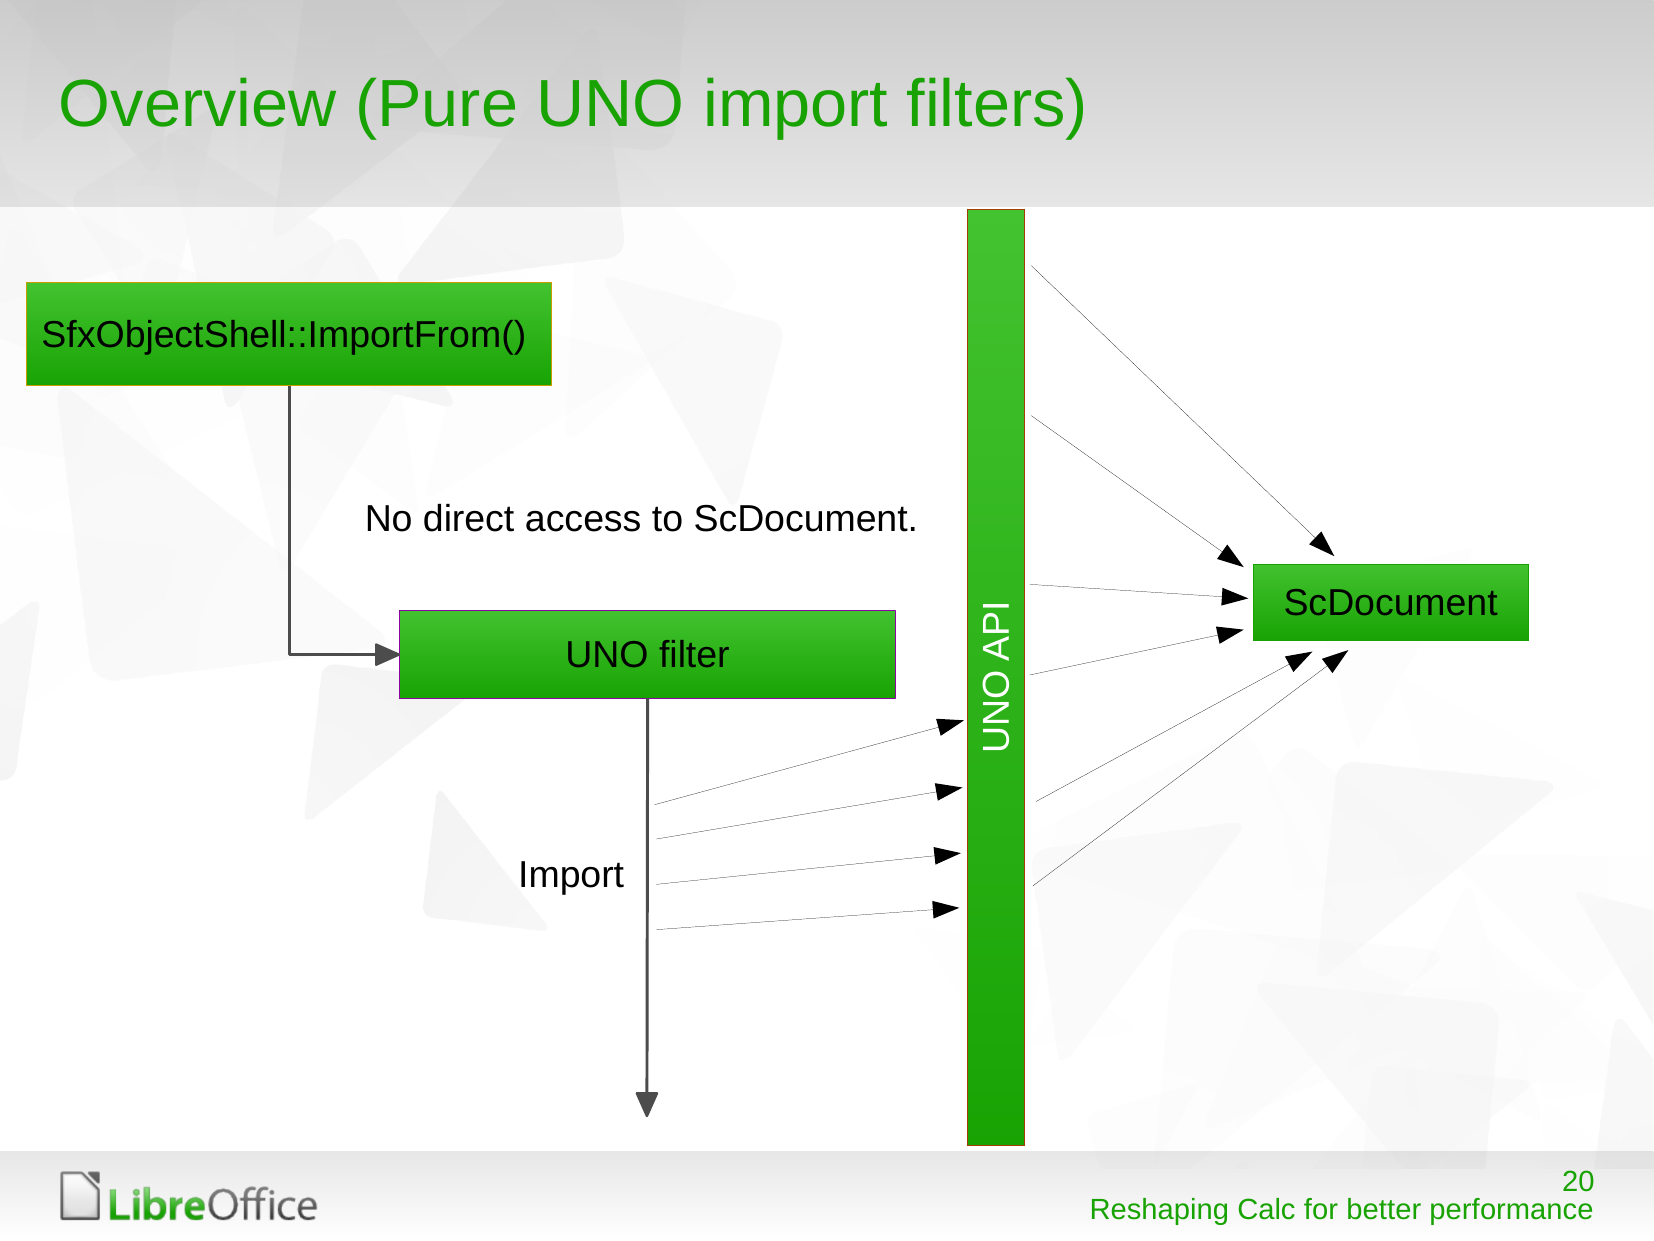

# Overview (Pure UNO import filters)
SfxObjectShell::ImportFrom()
No direct access to ScDocument.
ScDocument
UNO filter
UNO API
Import
20
Reshaping Calc for better performance